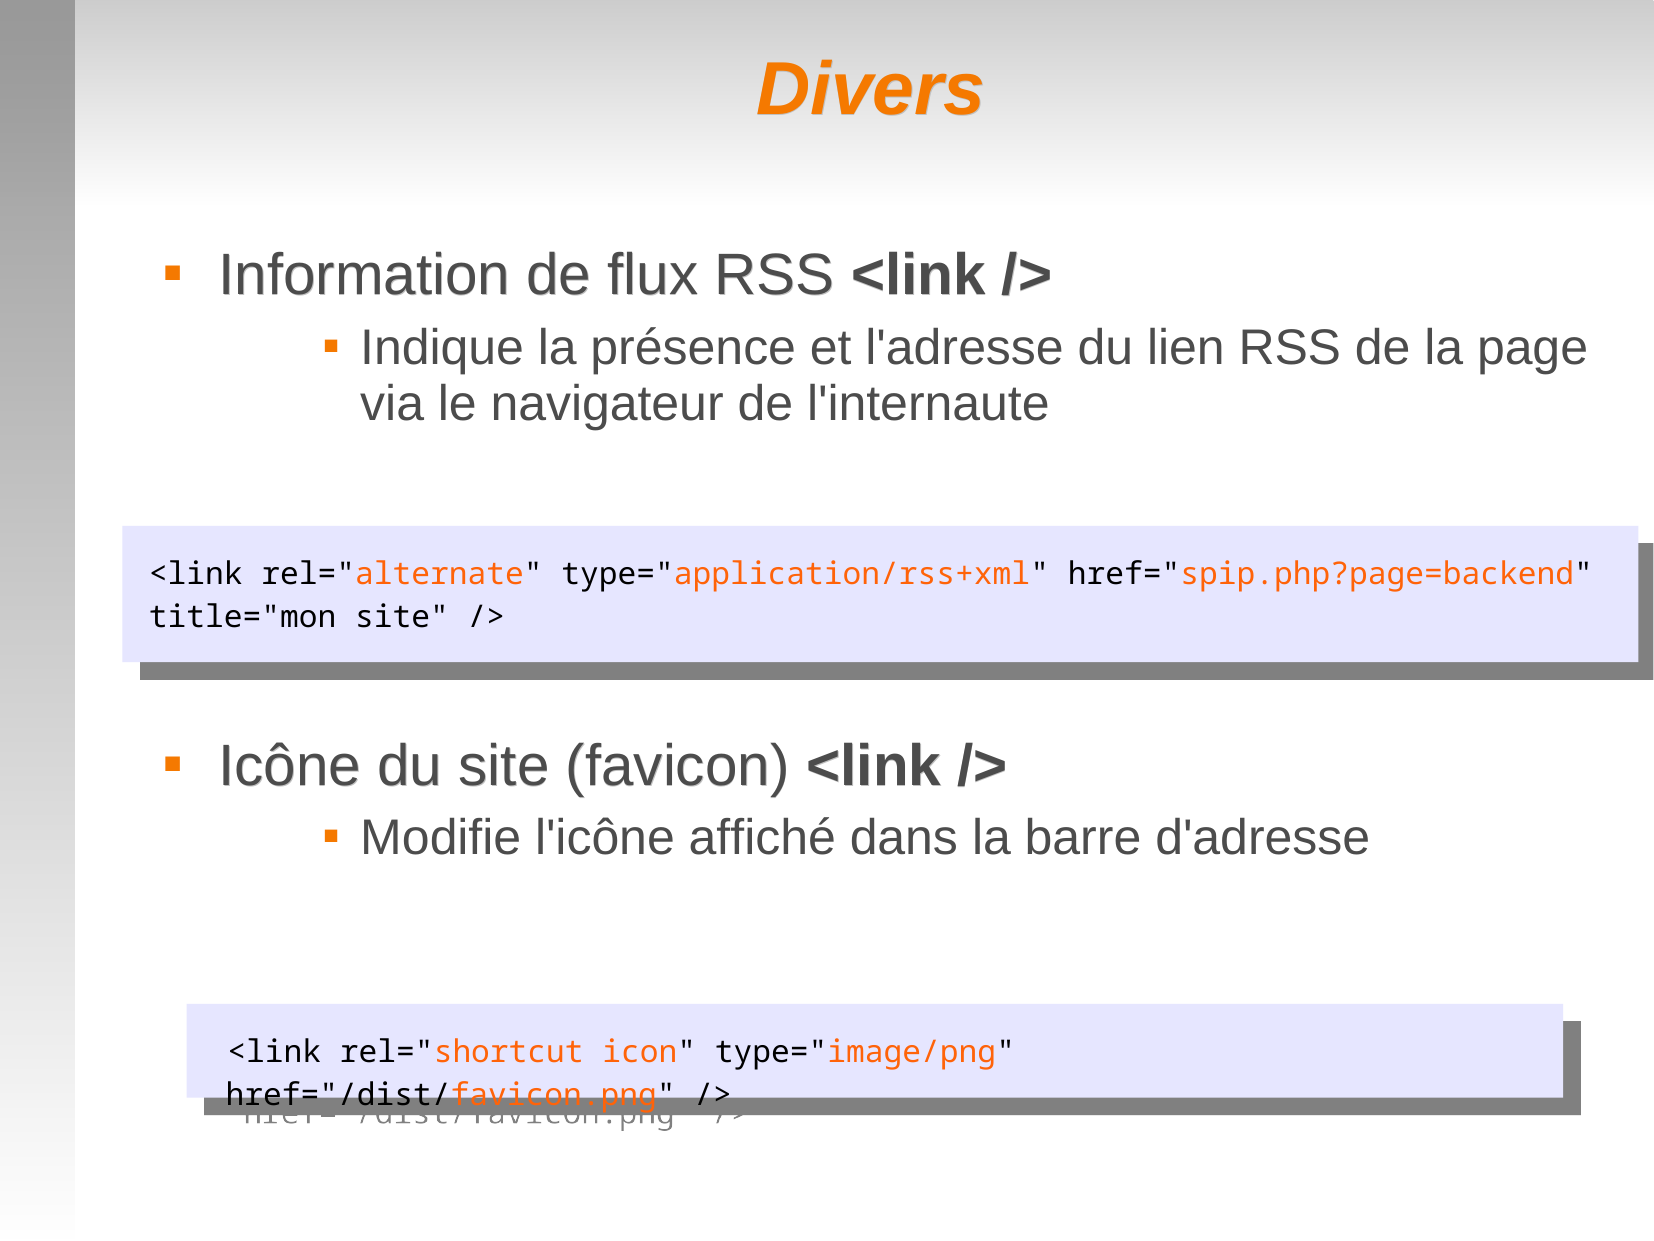

# Divers
Information de flux RSS <link />
Indique la présence et l'adresse du lien RSS de la page via le navigateur de l'internaute
Icône du site (favicon) <link />
Modifie l'icône affiché dans la barre d'adresse
<link rel="alternate" type="application/rss+xml" href="spip.php?page=backend"
title="mon site" />
<link rel="shortcut icon" type="image/png" href="/dist/favicon.png" />